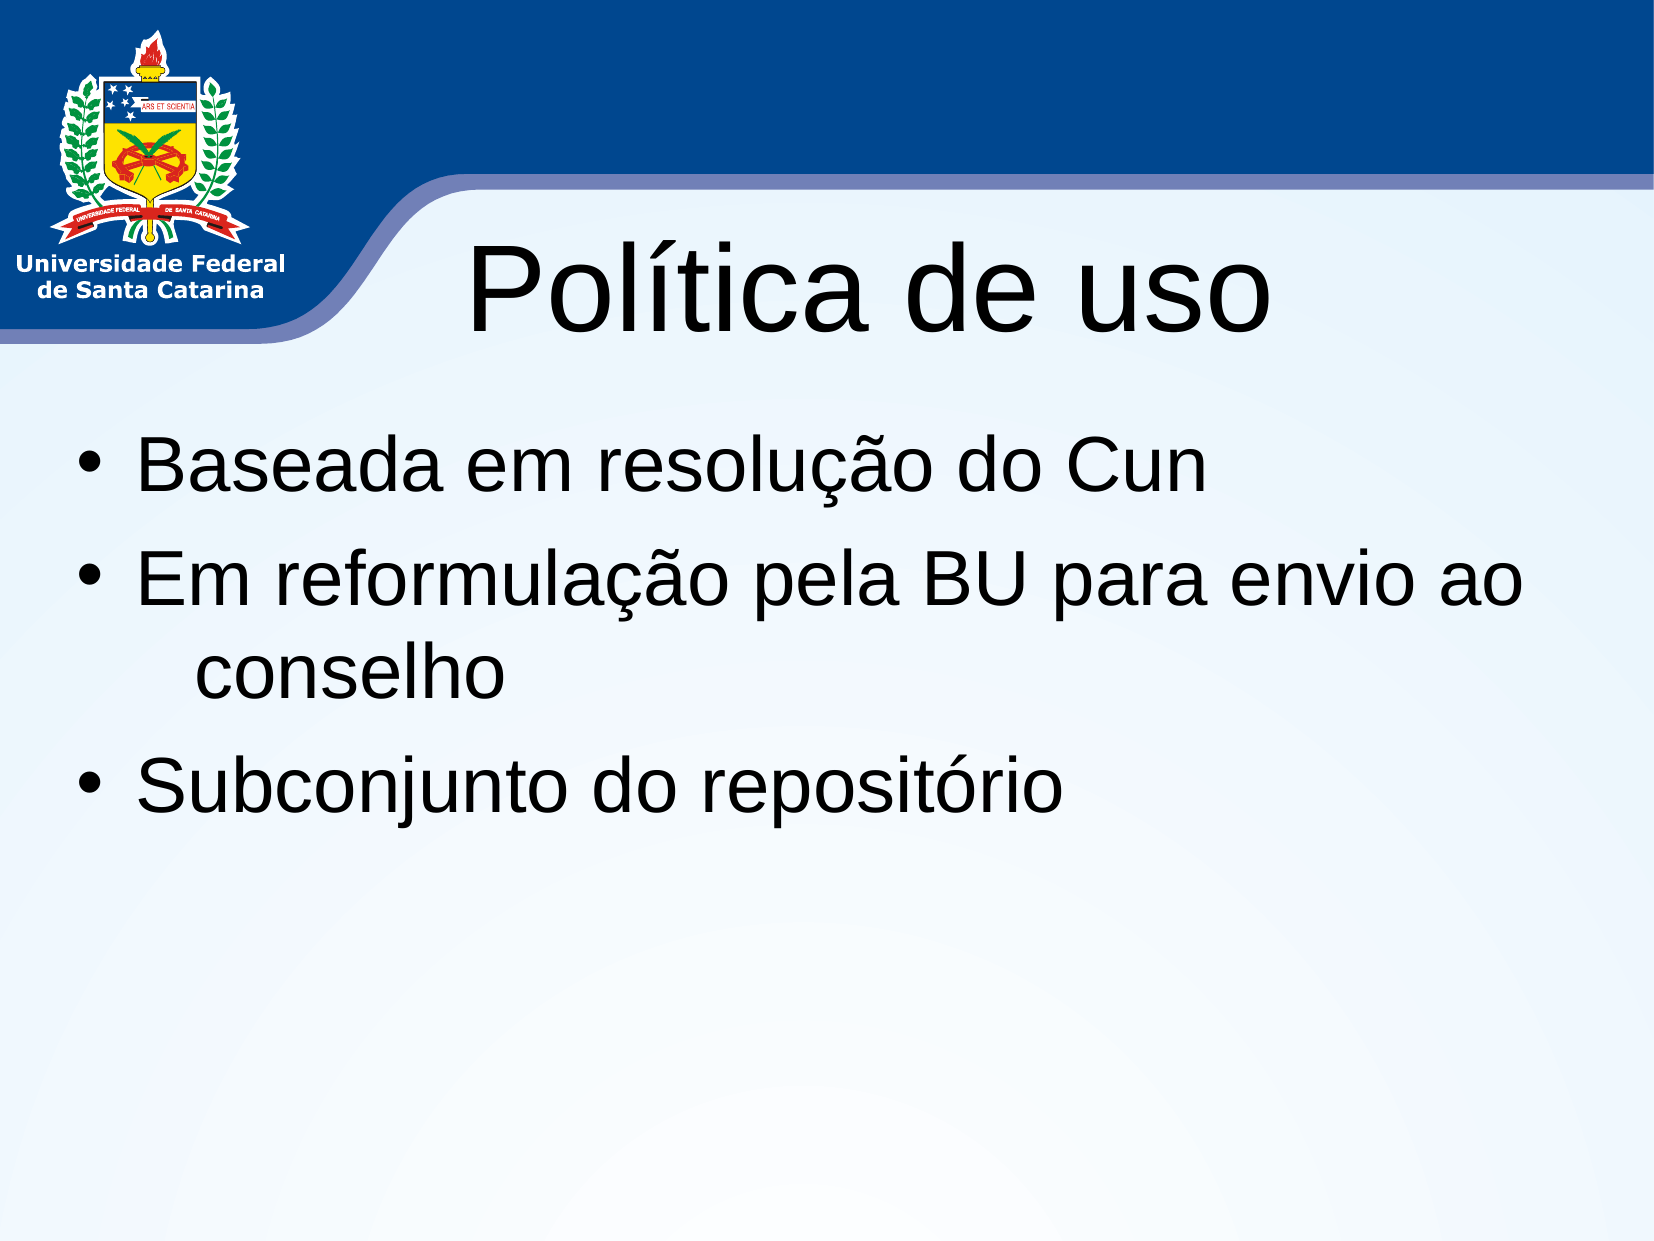

# Política de uso
Baseada em resolução do Cun
Em reformulação pela BU para envio ao conselho
Subconjunto do repositório